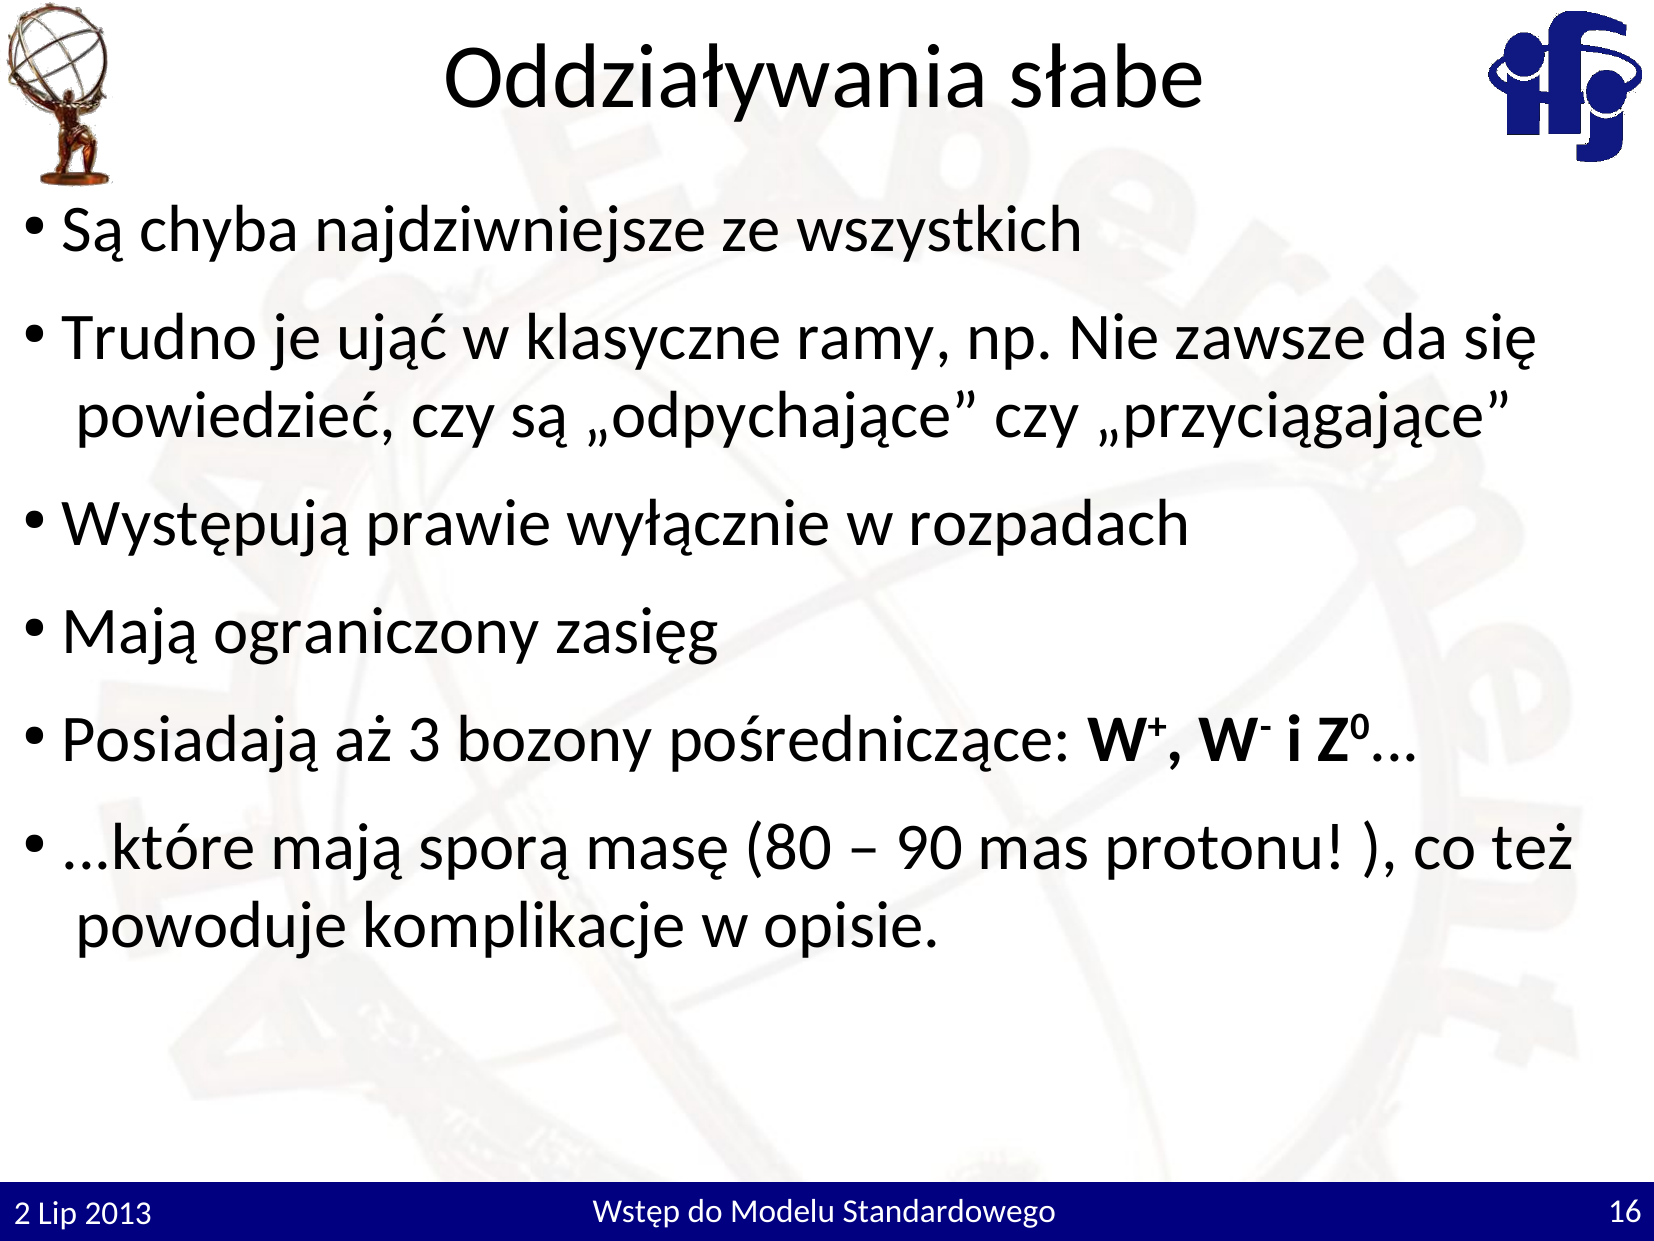

# Oddziaływania słabe
 Są chyba najdziwniejsze ze wszystkich
 Trudno je ująć w klasyczne ramy, np. Nie zawsze da się powiedzieć, czy są „odpychające” czy „przyciągające”
 Występują prawie wyłącznie w rozpadach
 Mają ograniczony zasięg
 Posiadają aż 3 bozony pośredniczące: W+, W- i Z0...
 ...które mają sporą masę (80 – 90 mas protonu! ), co też powoduje komplikacje w opisie.
Wstęp do Modelu Standardowego
16
2 Lip 2013